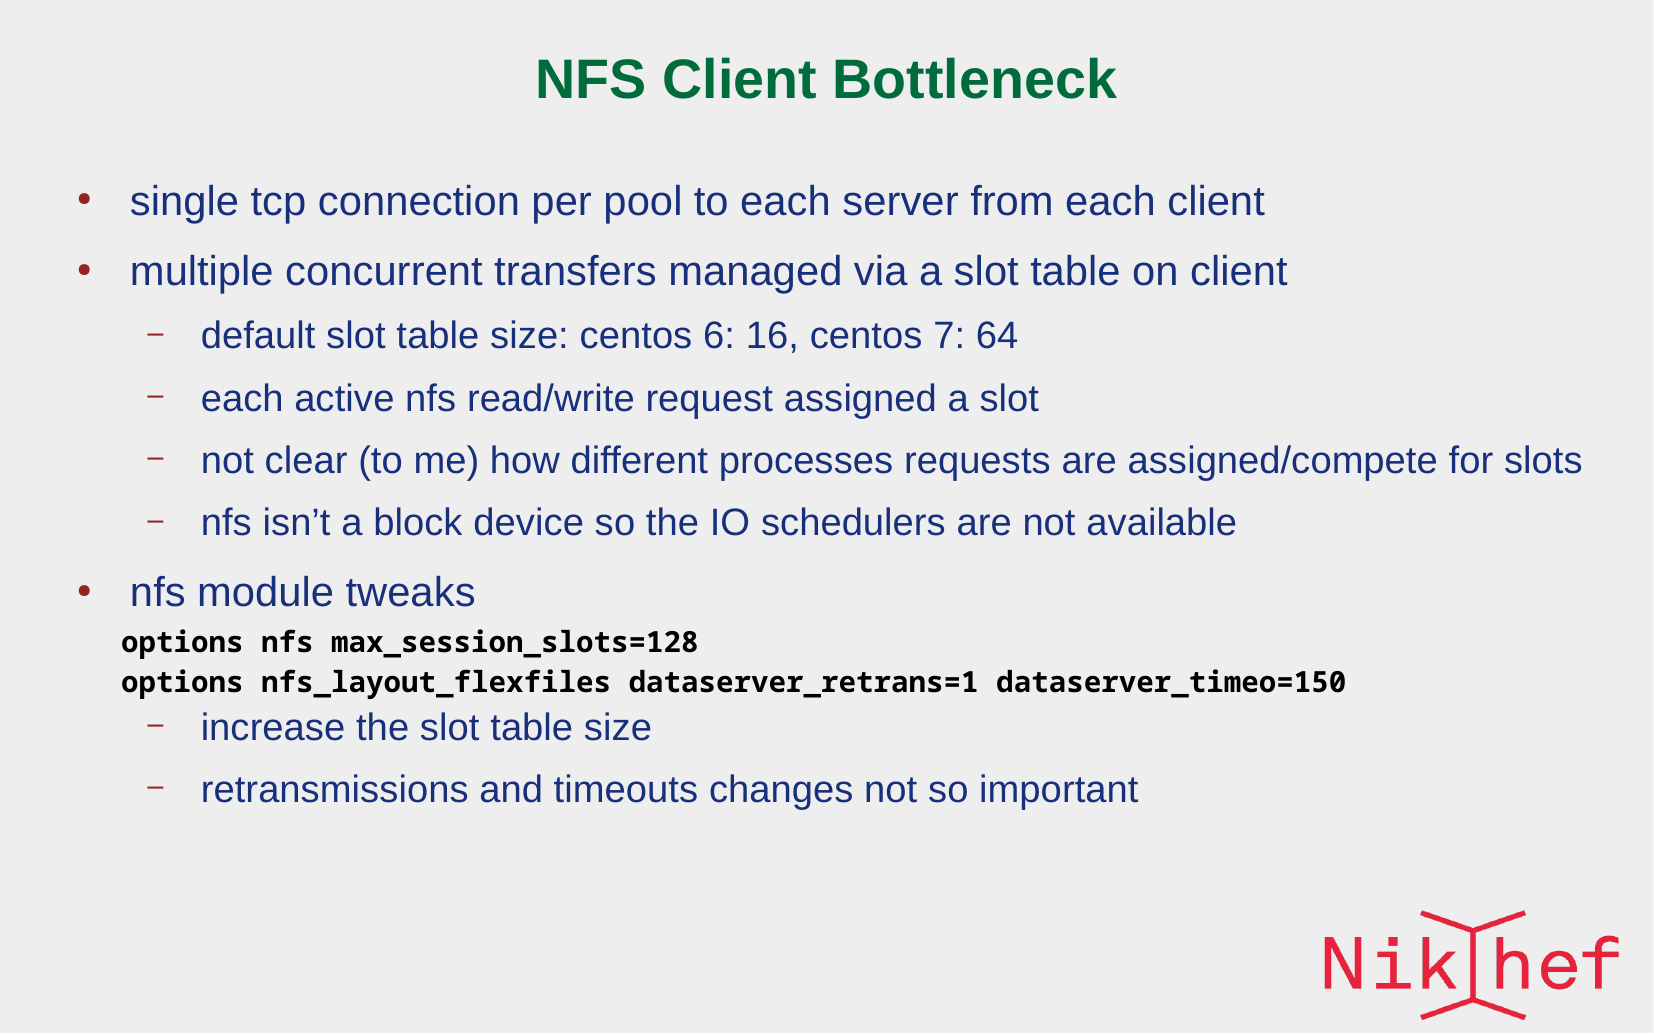

# NFS Client Bottleneck
single tcp connection per pool to each server from each client
multiple concurrent transfers managed via a slot table on client
default slot table size: centos 6: 16, centos 7: 64
each active nfs read/write request assigned a slot
not clear (to me) how different processes requests are assigned/compete for slots
nfs isn’t a block device so the IO schedulers are not available
nfs module tweaks
increase the slot table size
retransmissions and timeouts changes not so important
options nfs max_session_slots=128
options nfs_layout_flexfiles dataserver_retrans=1 dataserver_timeo=150